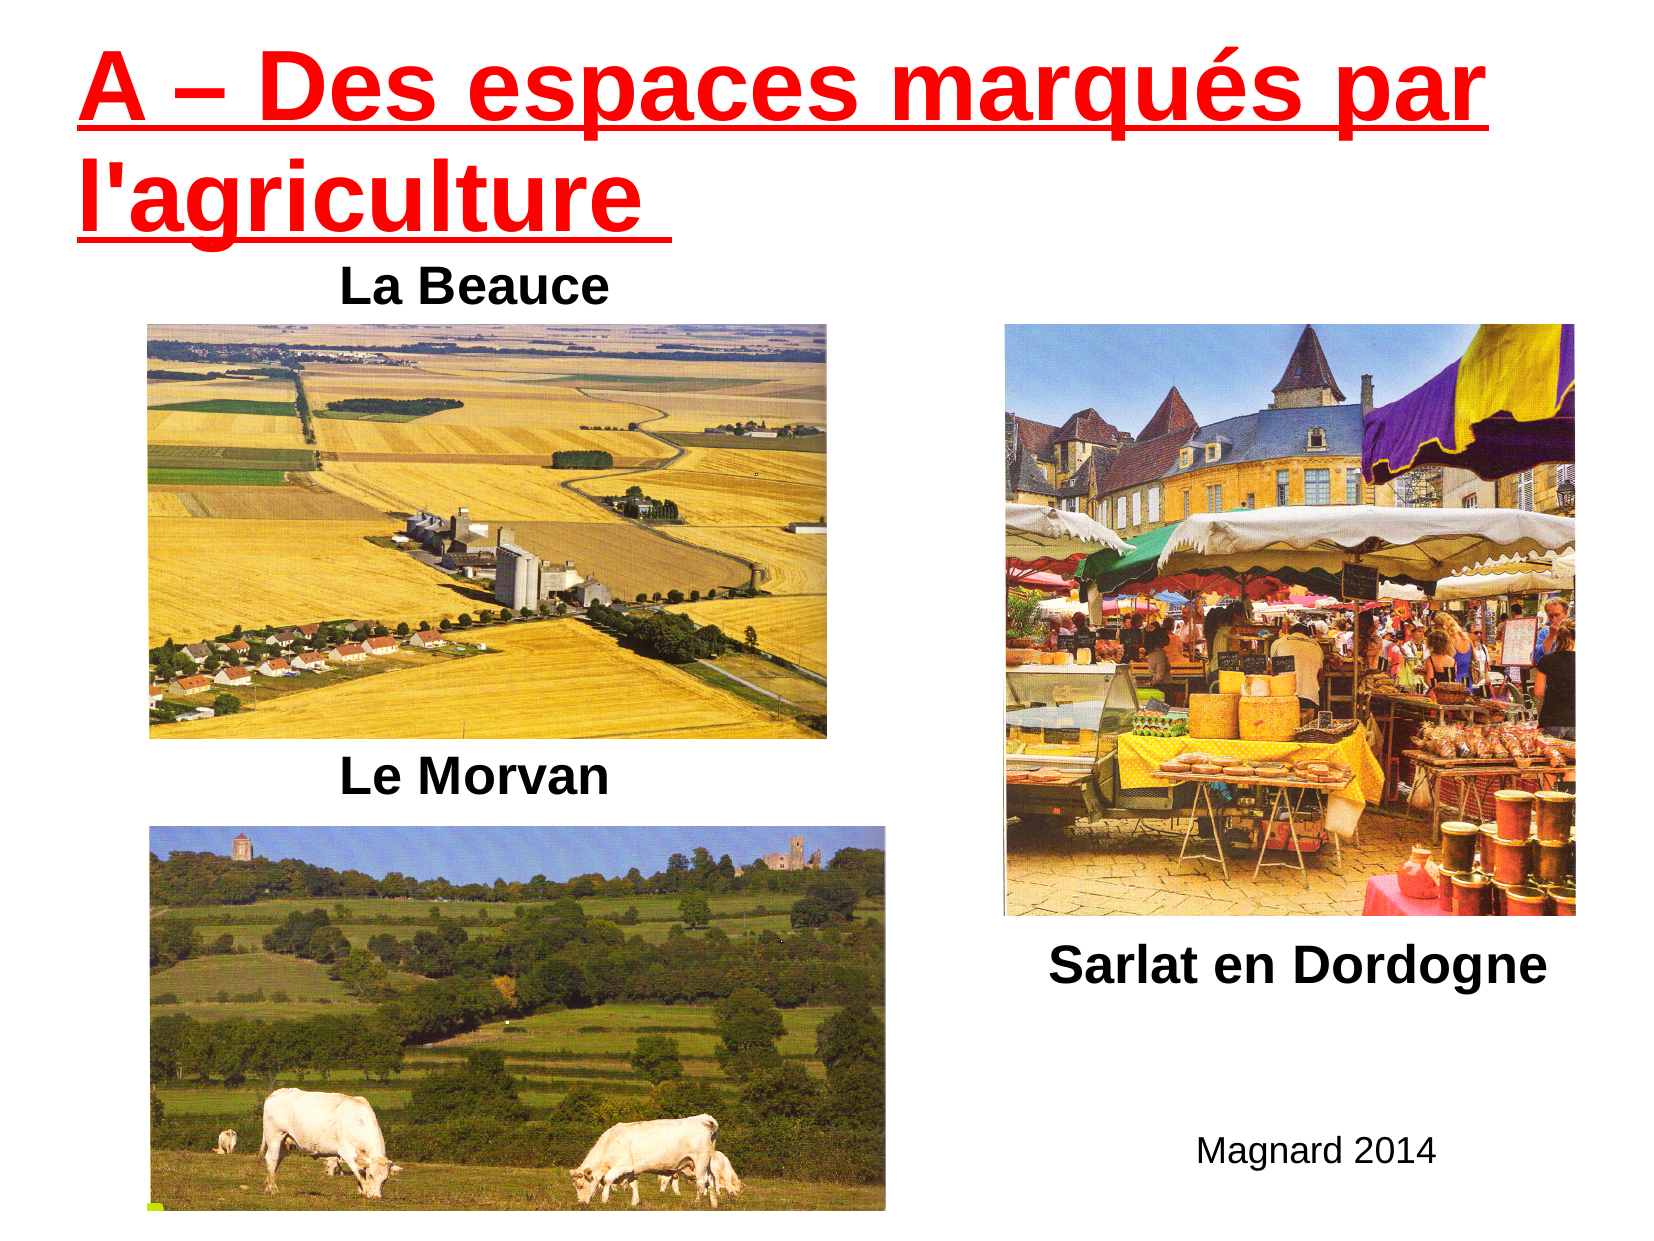

# A – Des espaces marqués par l'agriculture
La Beauce
Le Morvan
Sarlat en Dordogne
Magnard 2014